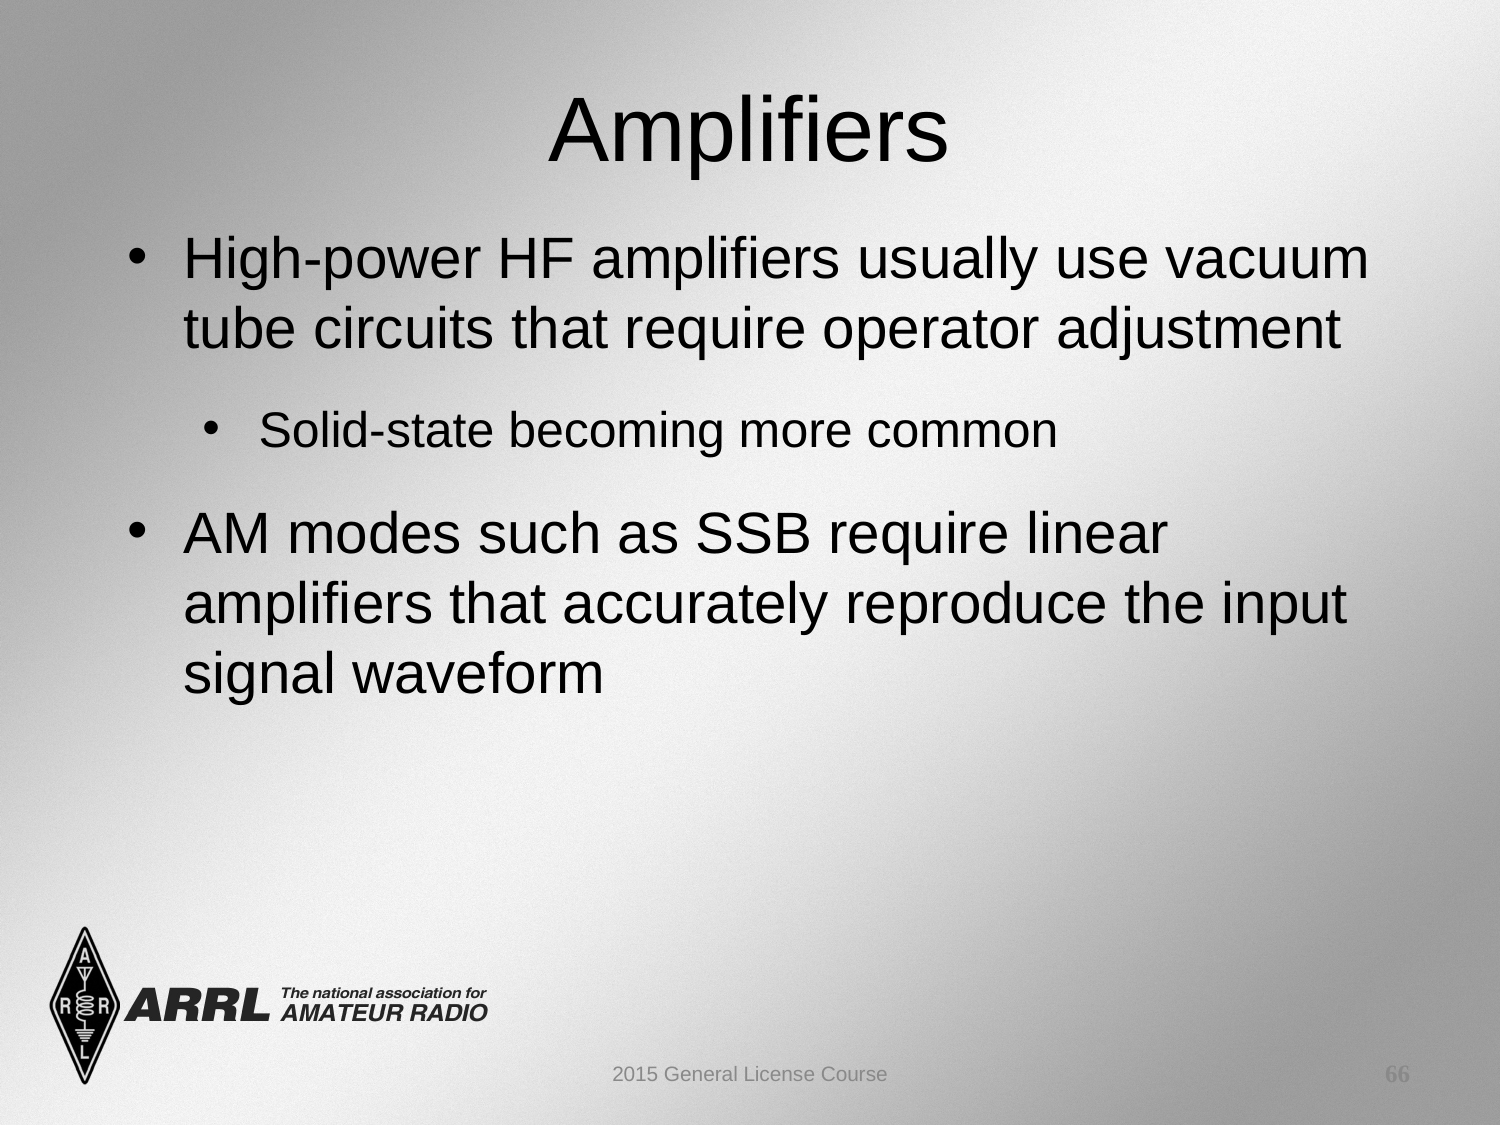

Amplifiers
High-power HF amplifiers usually use vacuum tube circuits that require operator adjustment
Solid-state becoming more common
AM modes such as SSB require linear amplifiers that accurately reproduce the input signal waveform
2015 General License Course